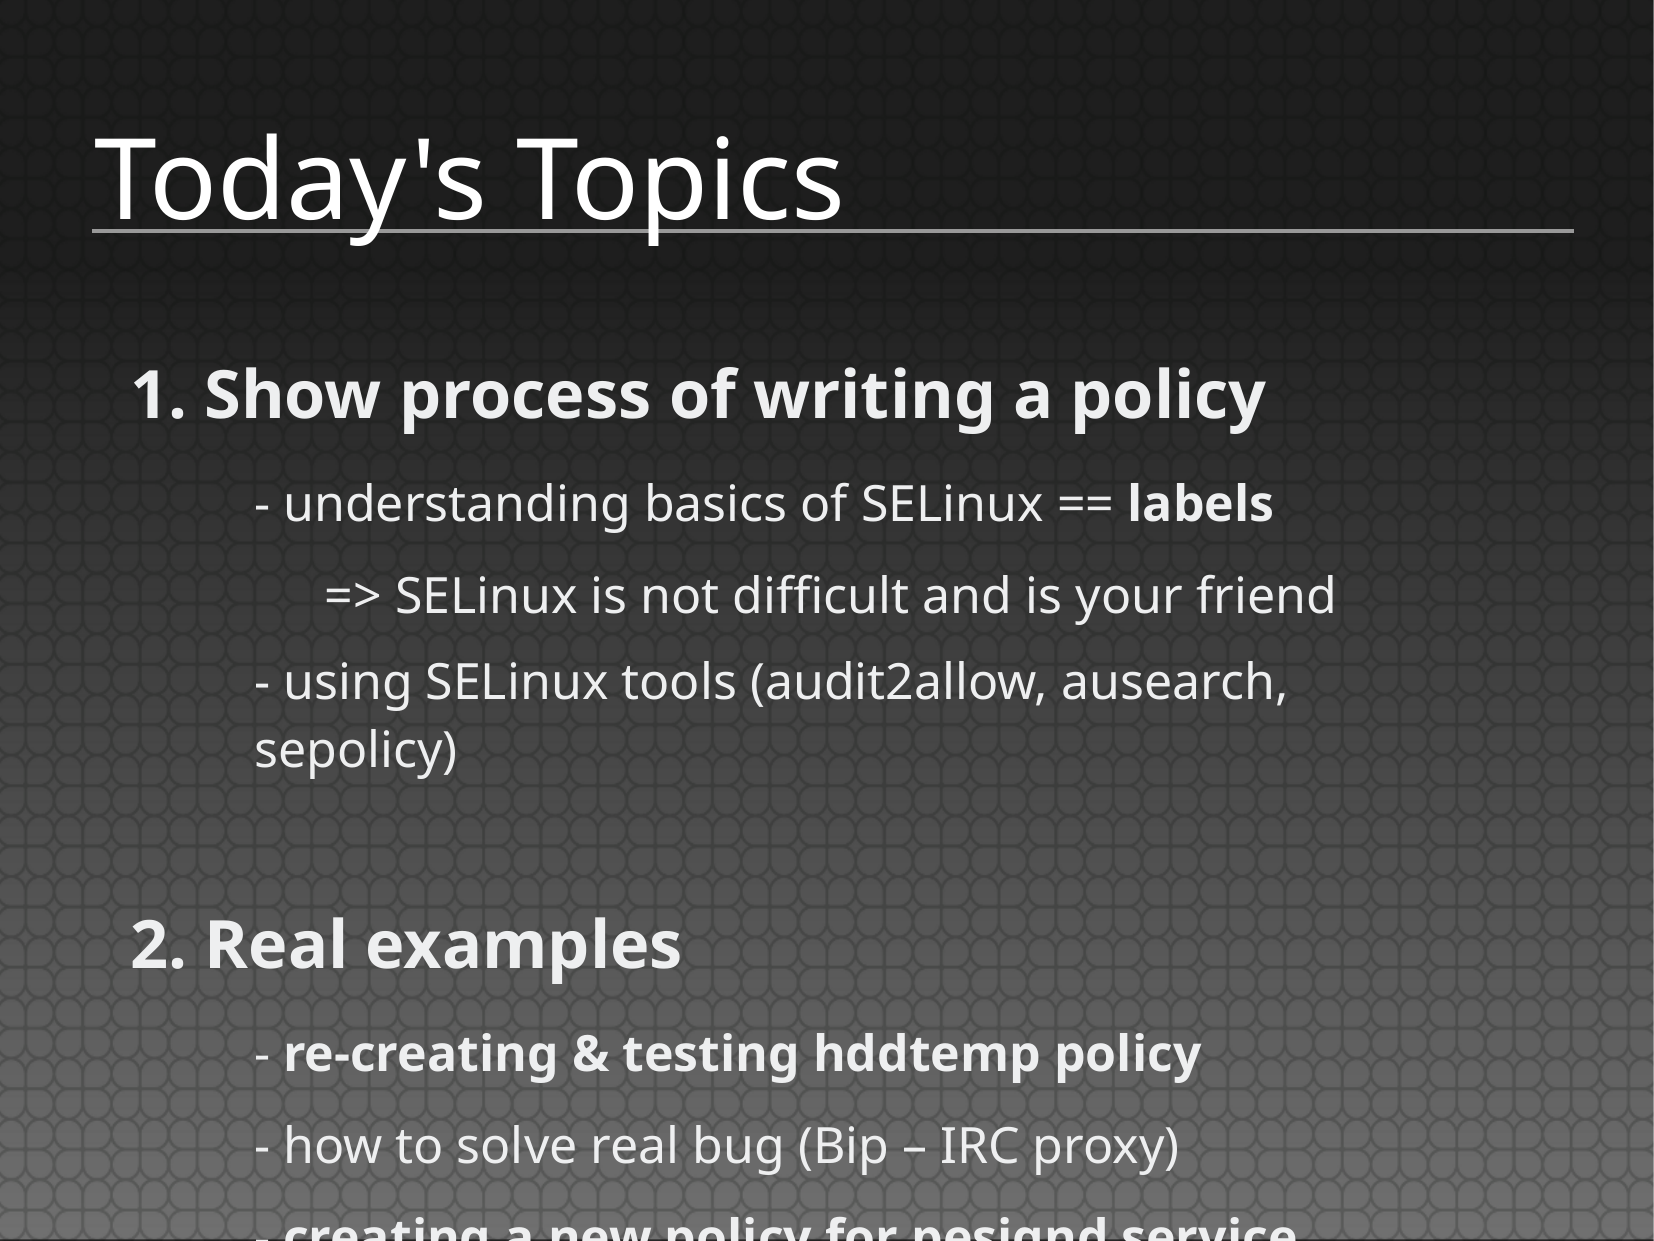

# Today's Topics
 Show process of writing a policy
- understanding basics of SELinux == labels
=> SELinux is not difficult and is your friend
- using SELinux tools (audit2allow, ausearch, sepolicy)
 Real examples
- re-creating & testing hddtemp policy
- how to solve real bug (Bip – IRC proxy)
- creating a new policy for pesignd service